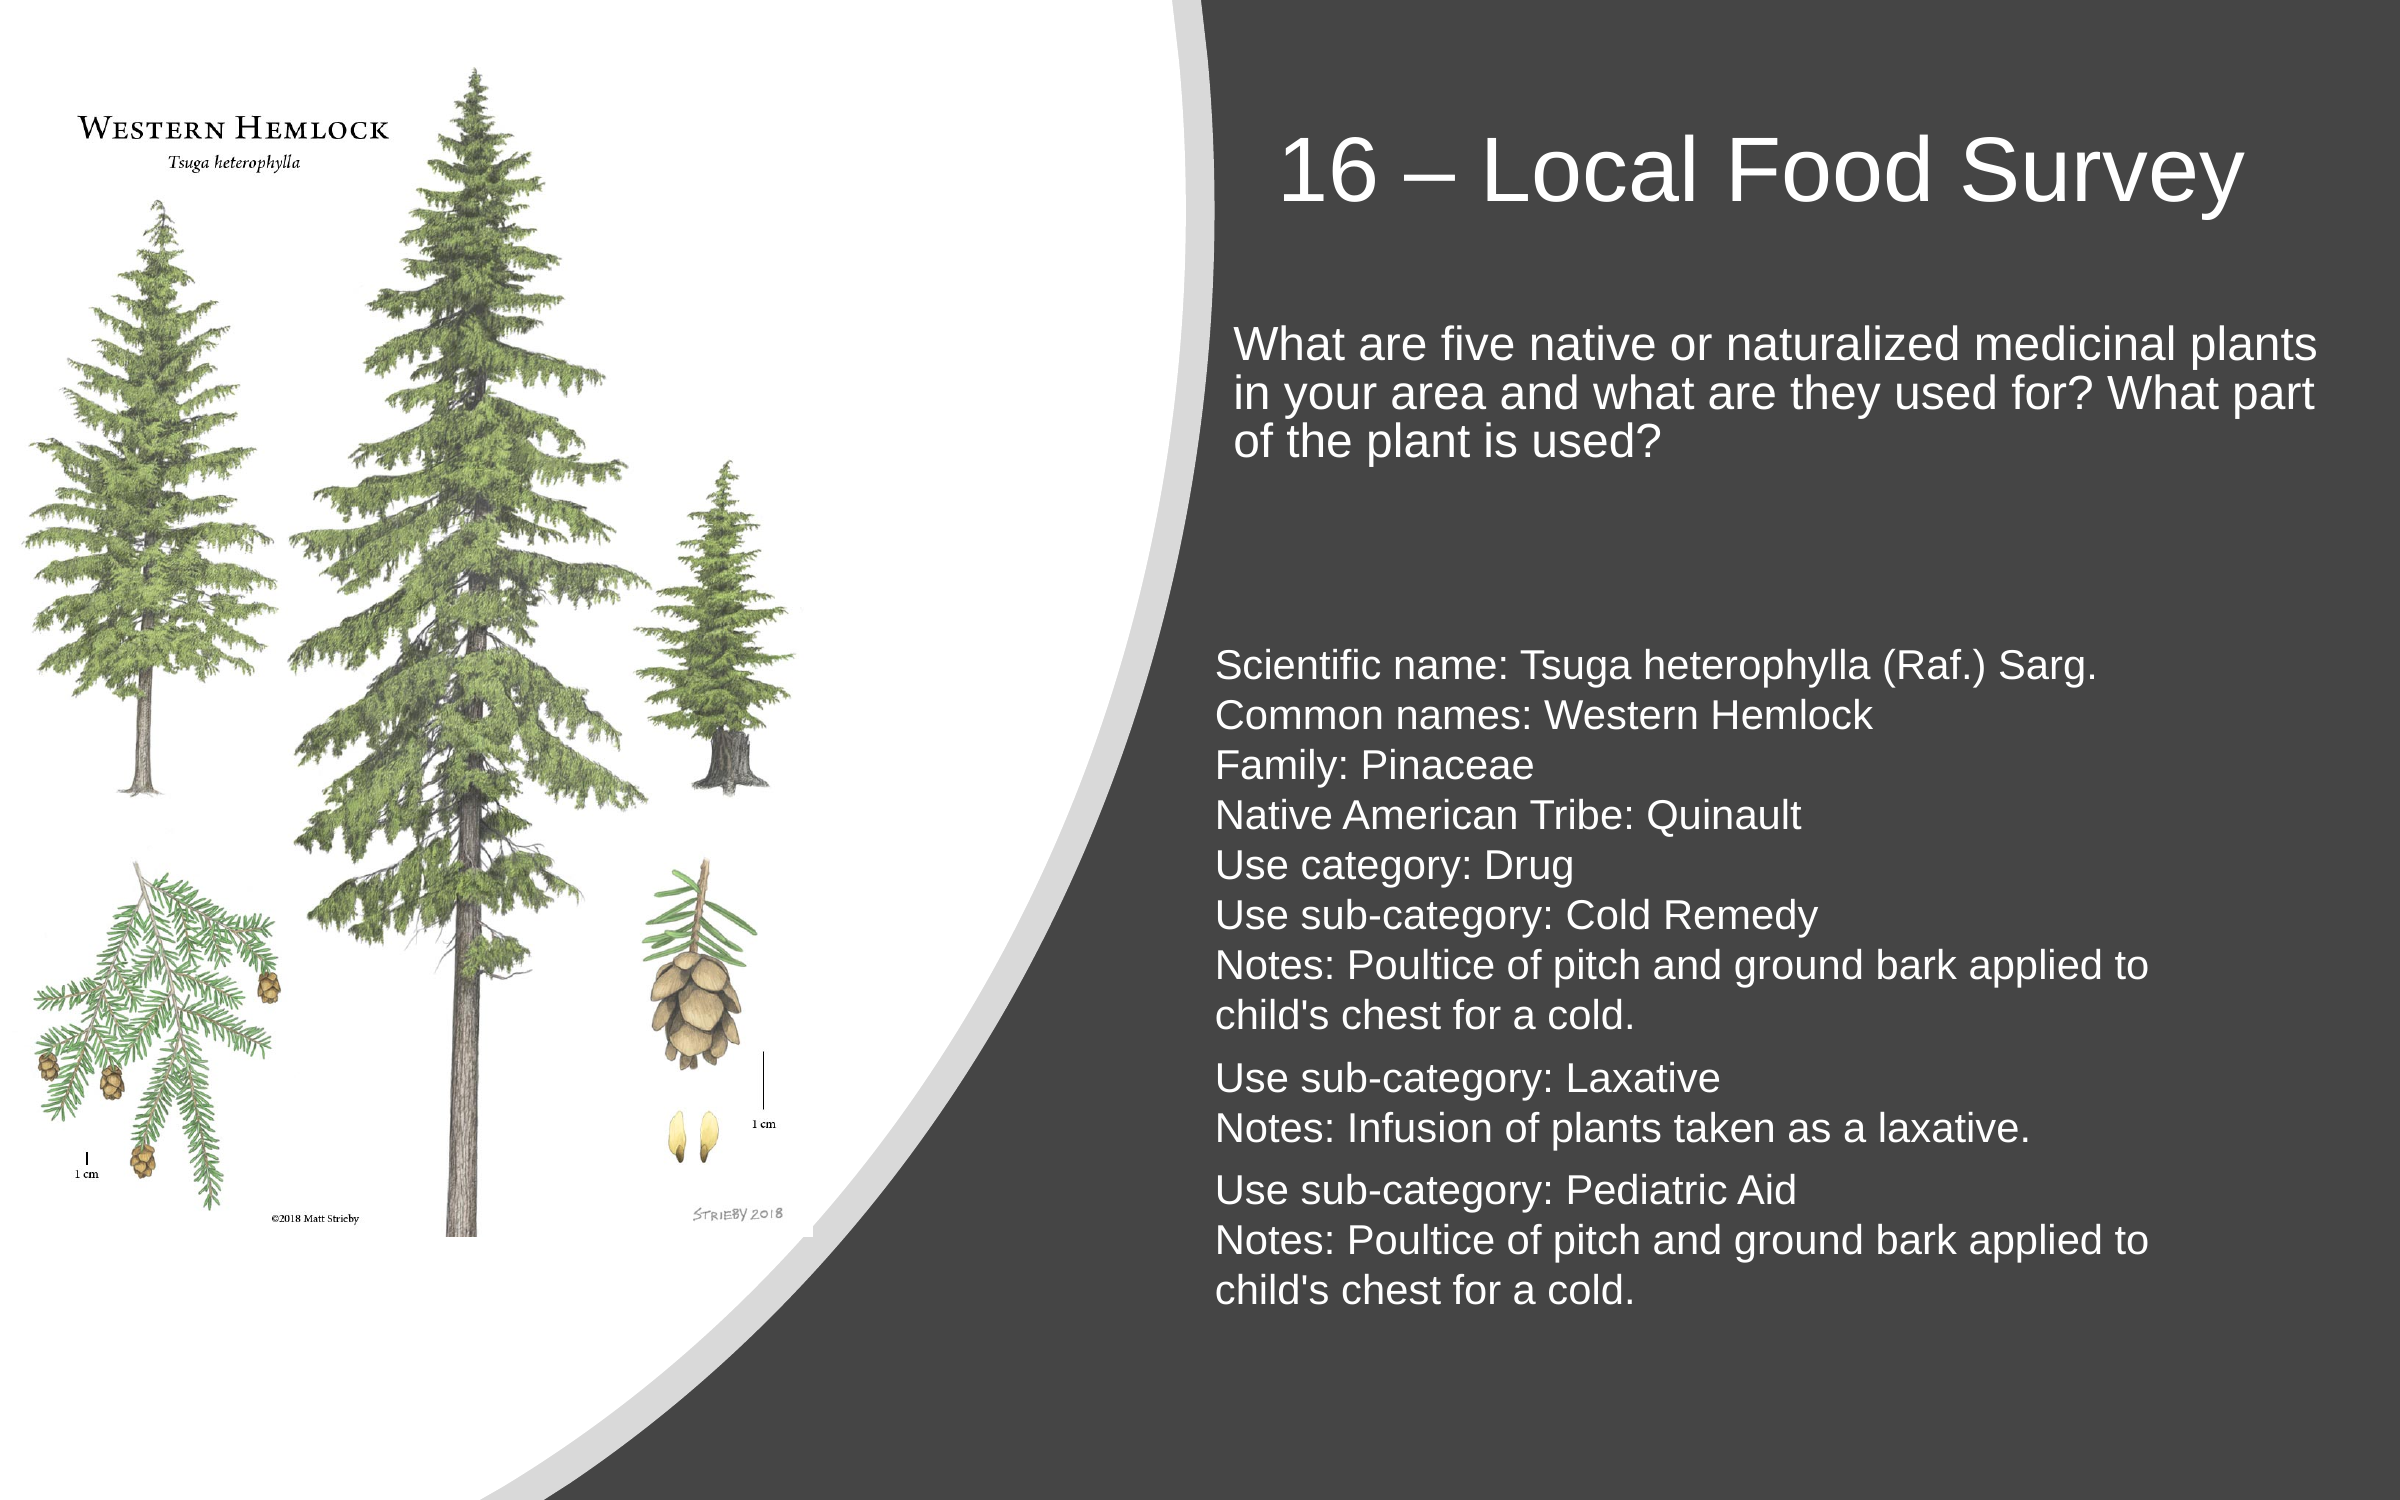

16 – Local Food Survey
What are five native or naturalized medicinal plants in your area and what are they used for? What part of the plant is used?
Scientific name: Tsuga heterophylla (Raf.) Sarg.
Common names: Western Hemlock
Family: Pinaceae
Native American Tribe: Quinault
Use category: Drug
Use sub-category: Cold Remedy
Notes: Poultice of pitch and ground bark applied to child's chest for a cold.
Use sub-category: Laxative
Notes: Infusion of plants taken as a laxative.
Use sub-category: Pediatric Aid
Notes: Poultice of pitch and ground bark applied to child's chest for a cold.